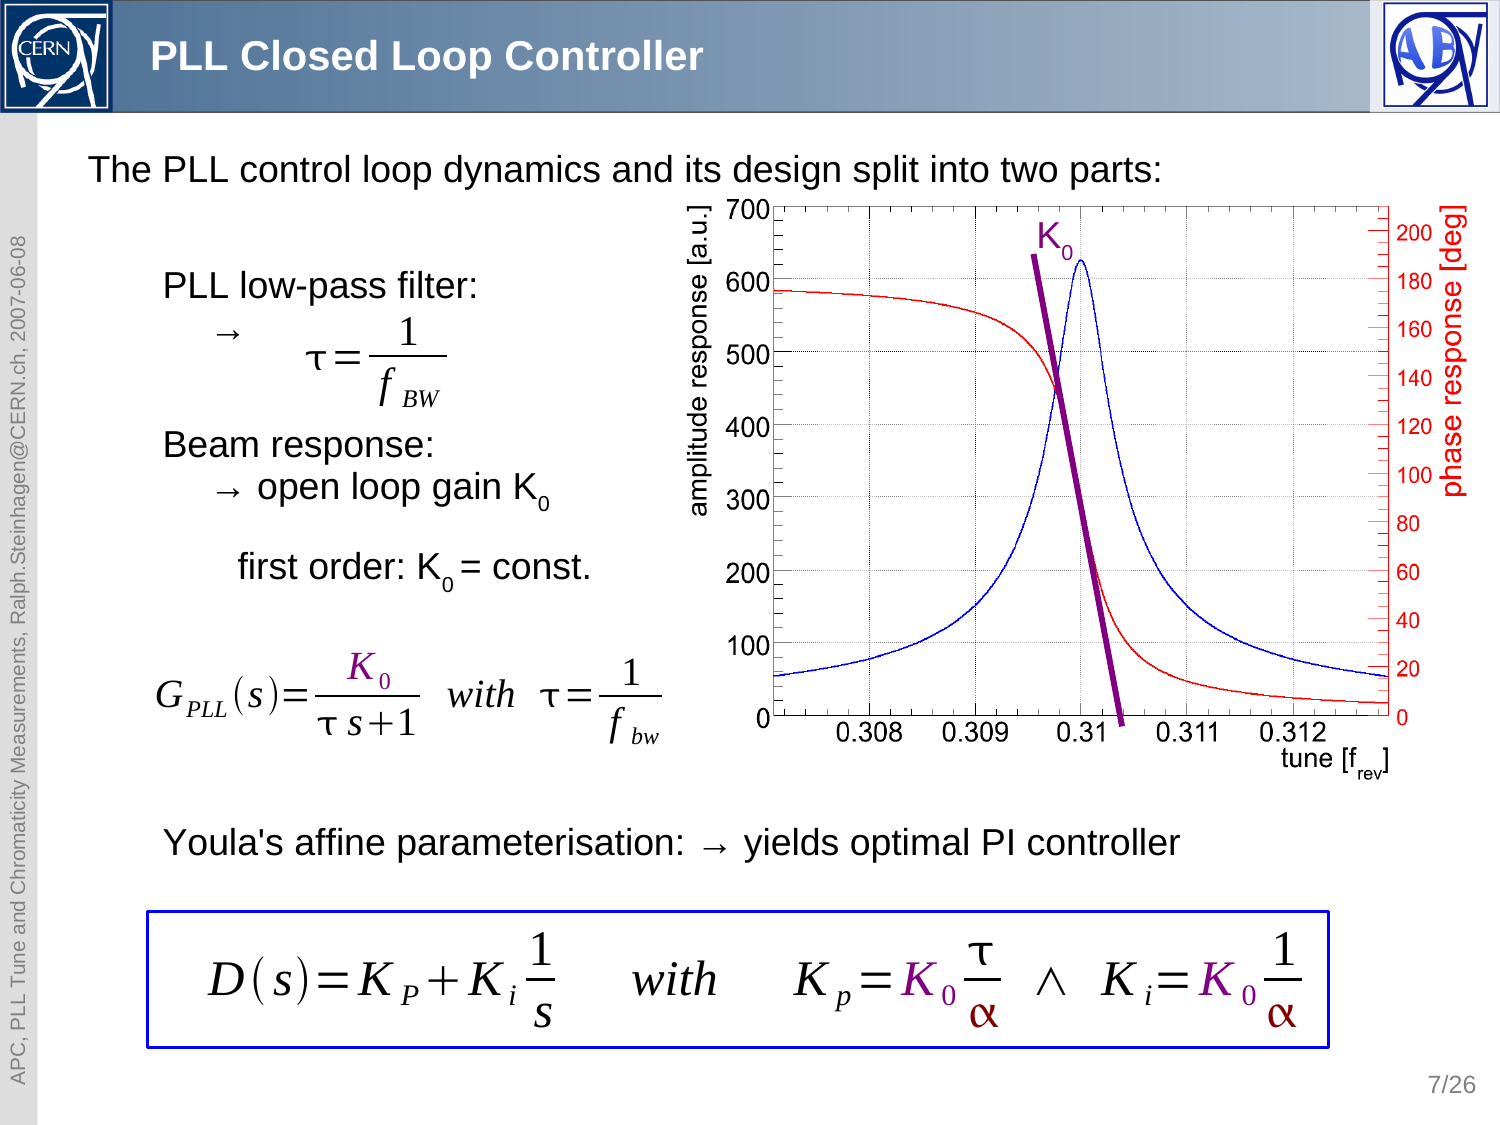

# PLL Closed Loop Controller
The PLL control loop dynamics and its design split into two parts:
PLL low-pass filter: 							→
Beam response:							→ open loop gain K0
first order: K0 = const.
Youla's affine parameterisation: → yields optimal PI controller
K0